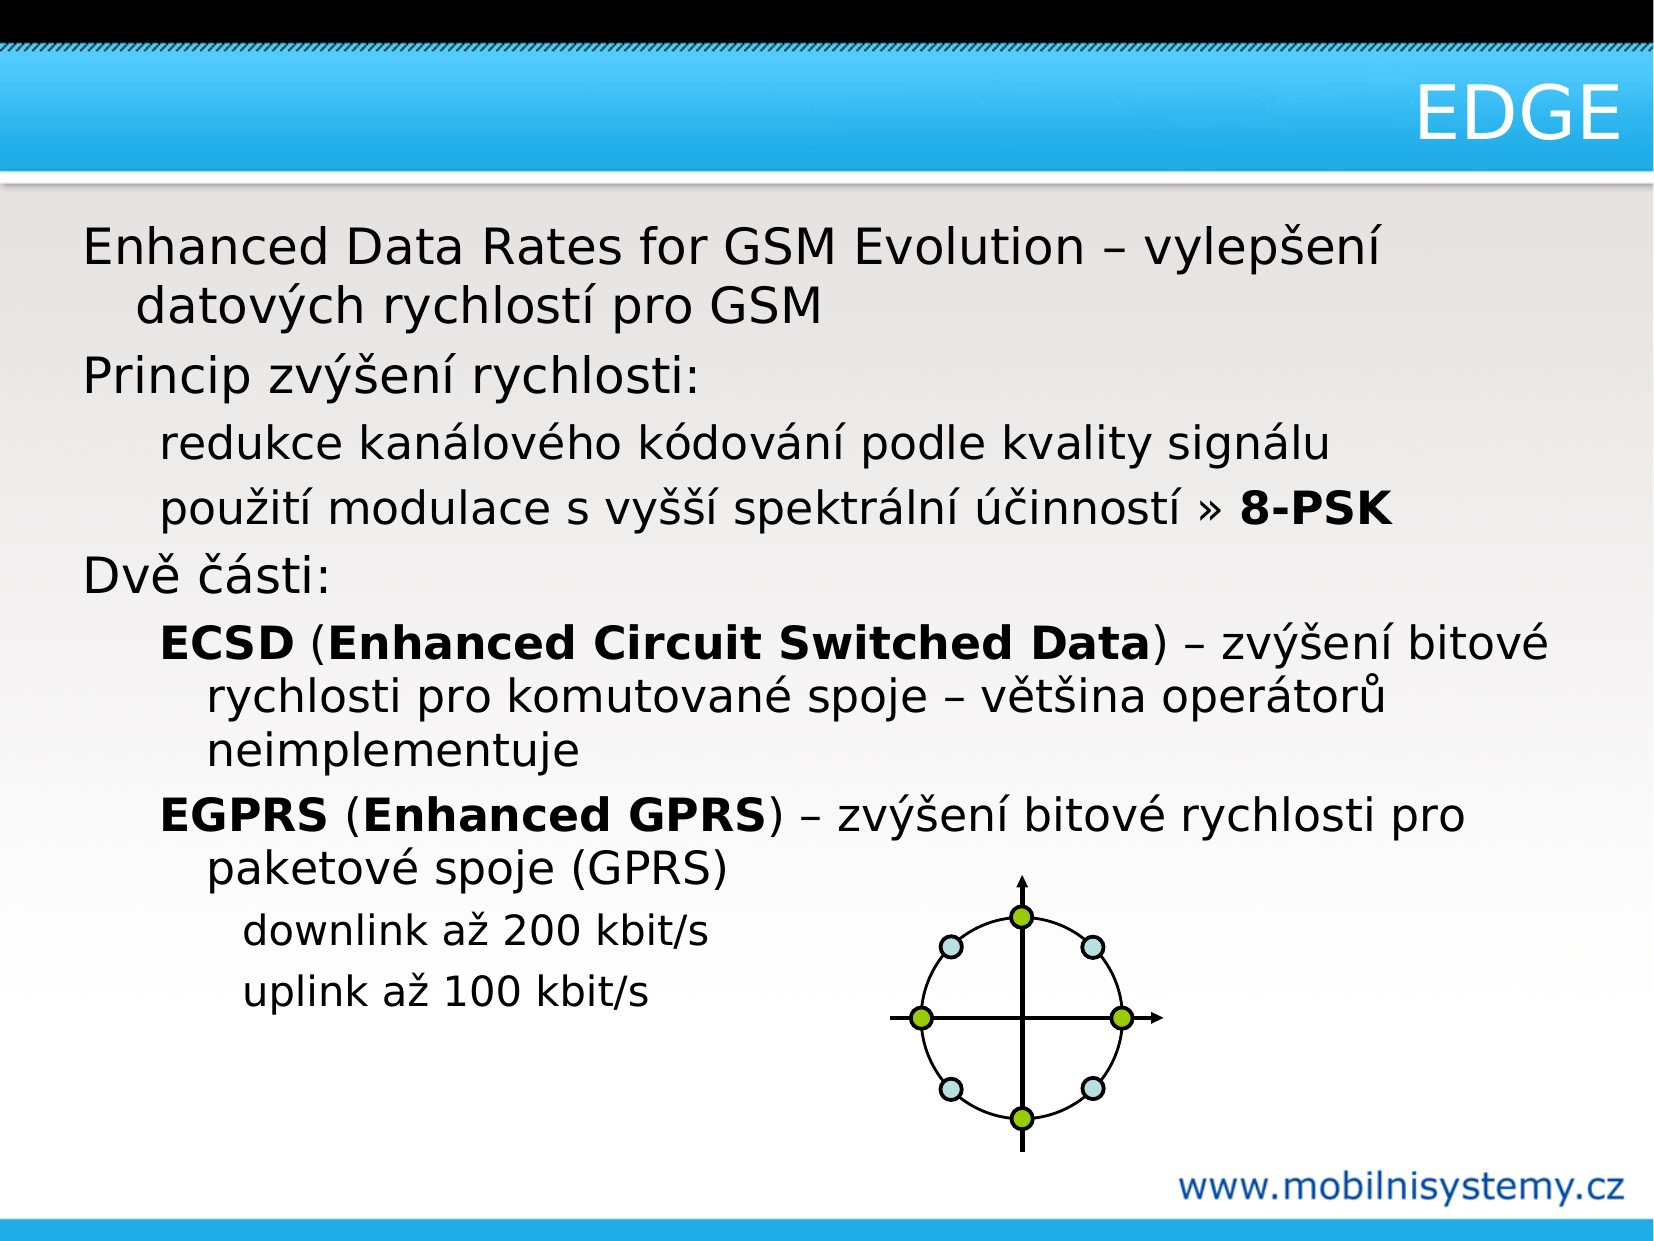

# EDGE
Enhanced Data Rates for GSM Evolution – vylepšení datových rychlostí pro GSM
Princip zvýšení rychlosti:
redukce kanálového kódování podle kvality signálu
použití modulace s vyšší spektrální účinností » 8-PSK
Dvě části:
ECSD (Enhanced Circuit Switched Data) – zvýšení bitové rychlosti pro komutované spoje – většina operátorů neimplementuje
EGPRS (Enhanced GPRS) – zvýšení bitové rychlosti pro paketové spoje (GPRS)
downlink až 200 kbit/s
uplink až 100 kbit/s